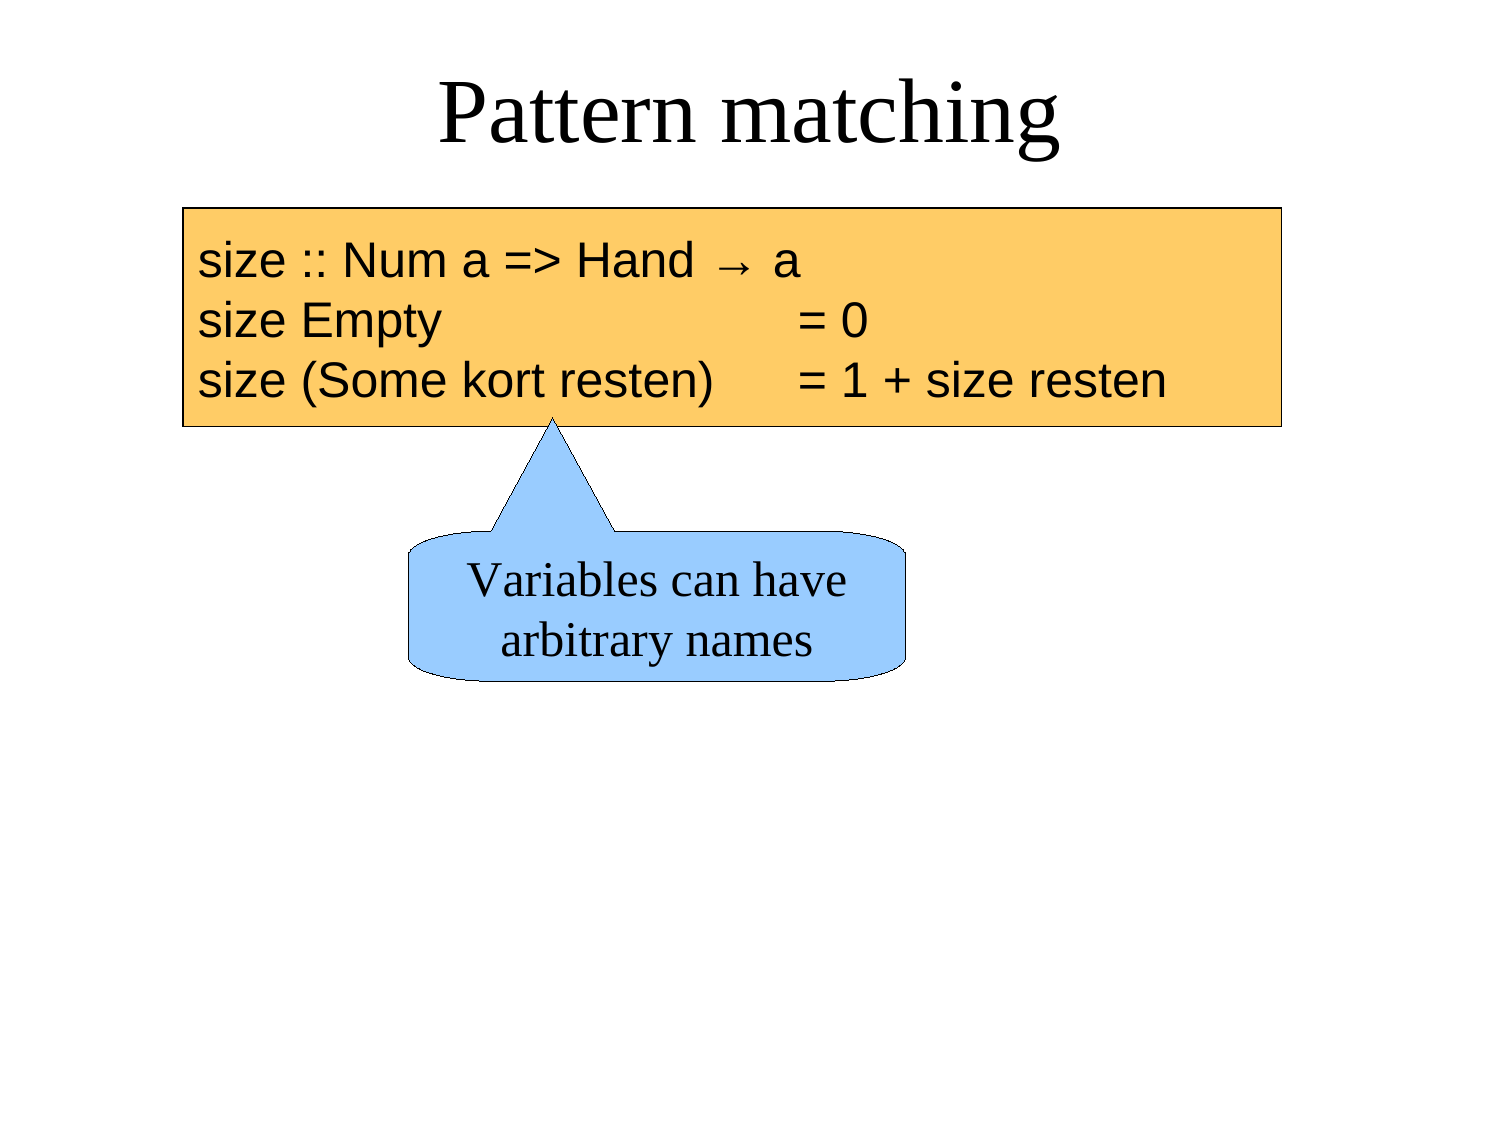

# Pattern matching
size :: Num a => Hand → a
size Empty			= 0
size (Some kort resten)	= 1 + size resten
Variables can have
arbitrary names